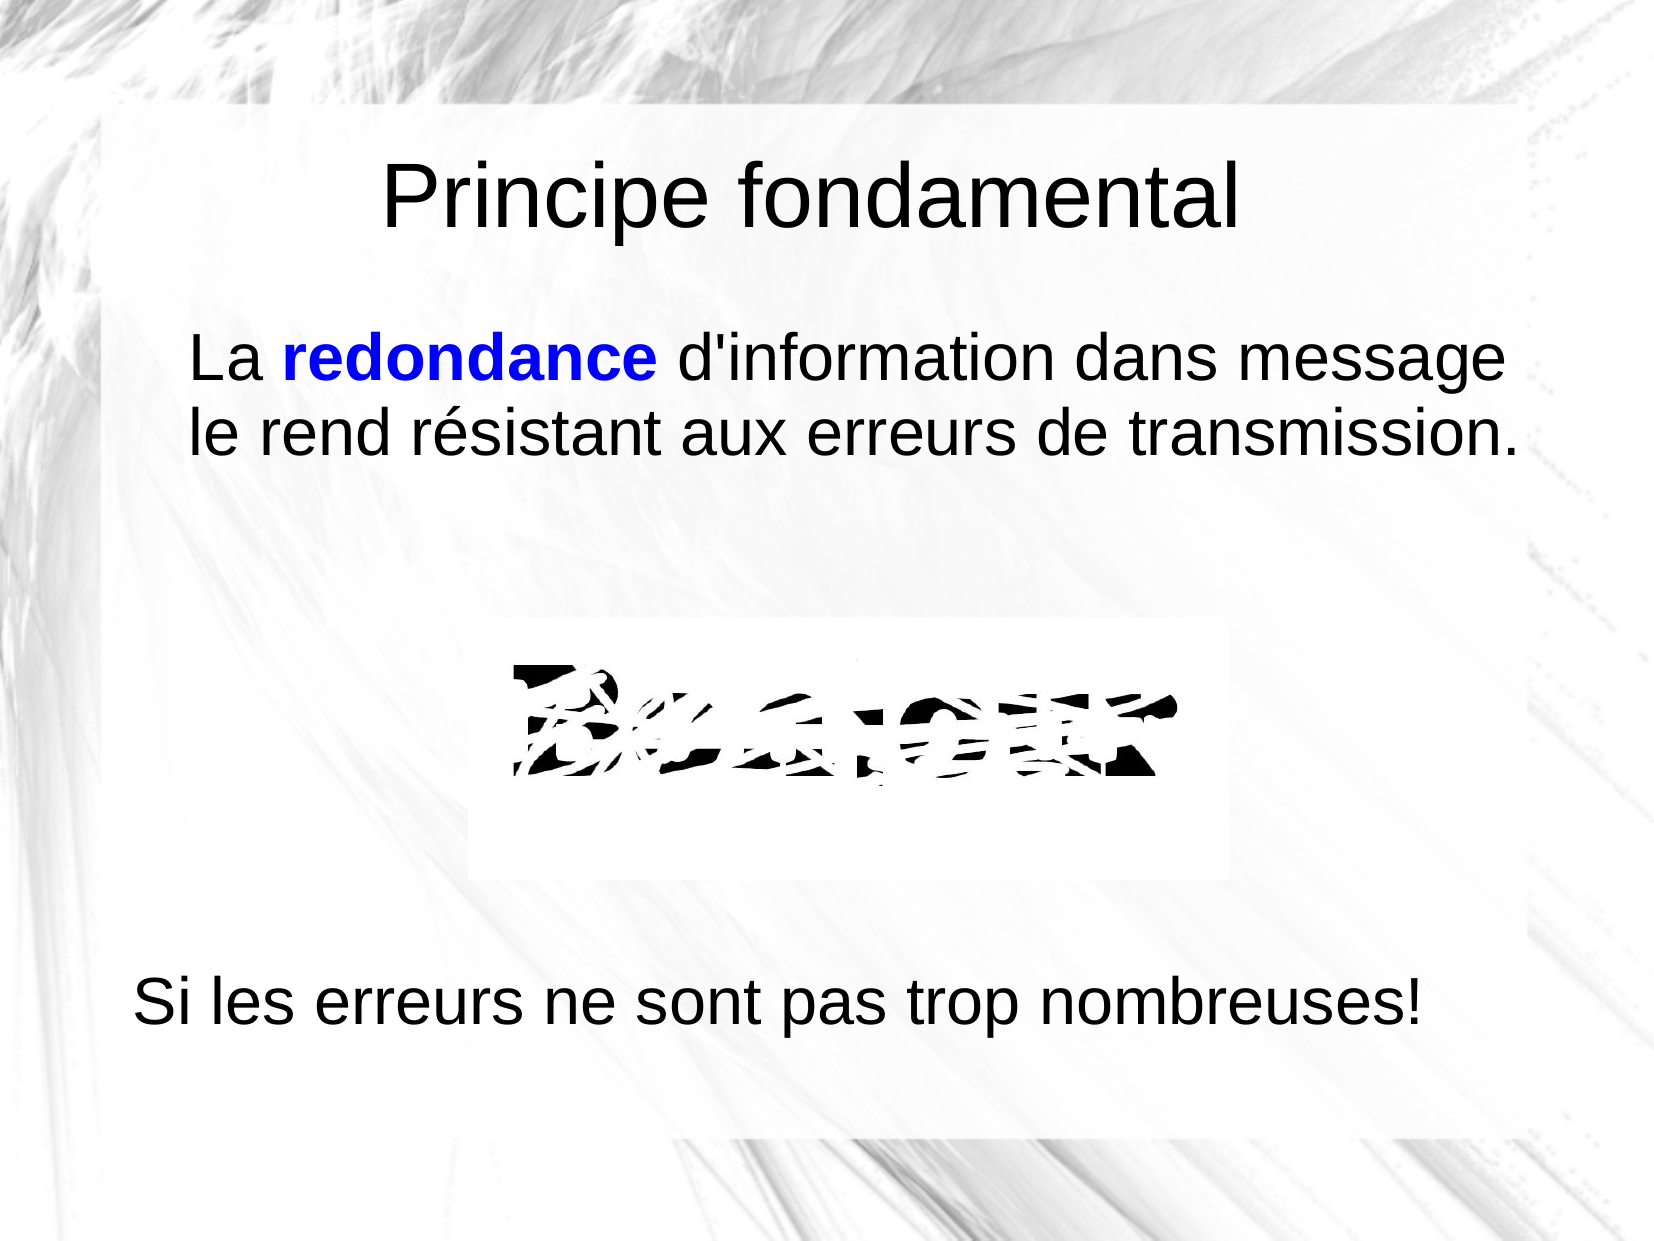

# Principe fondamental
La redondance d'information dans message le rend résistant aux erreurs de transmission.
Si les erreurs ne sont pas trop nombreuses!